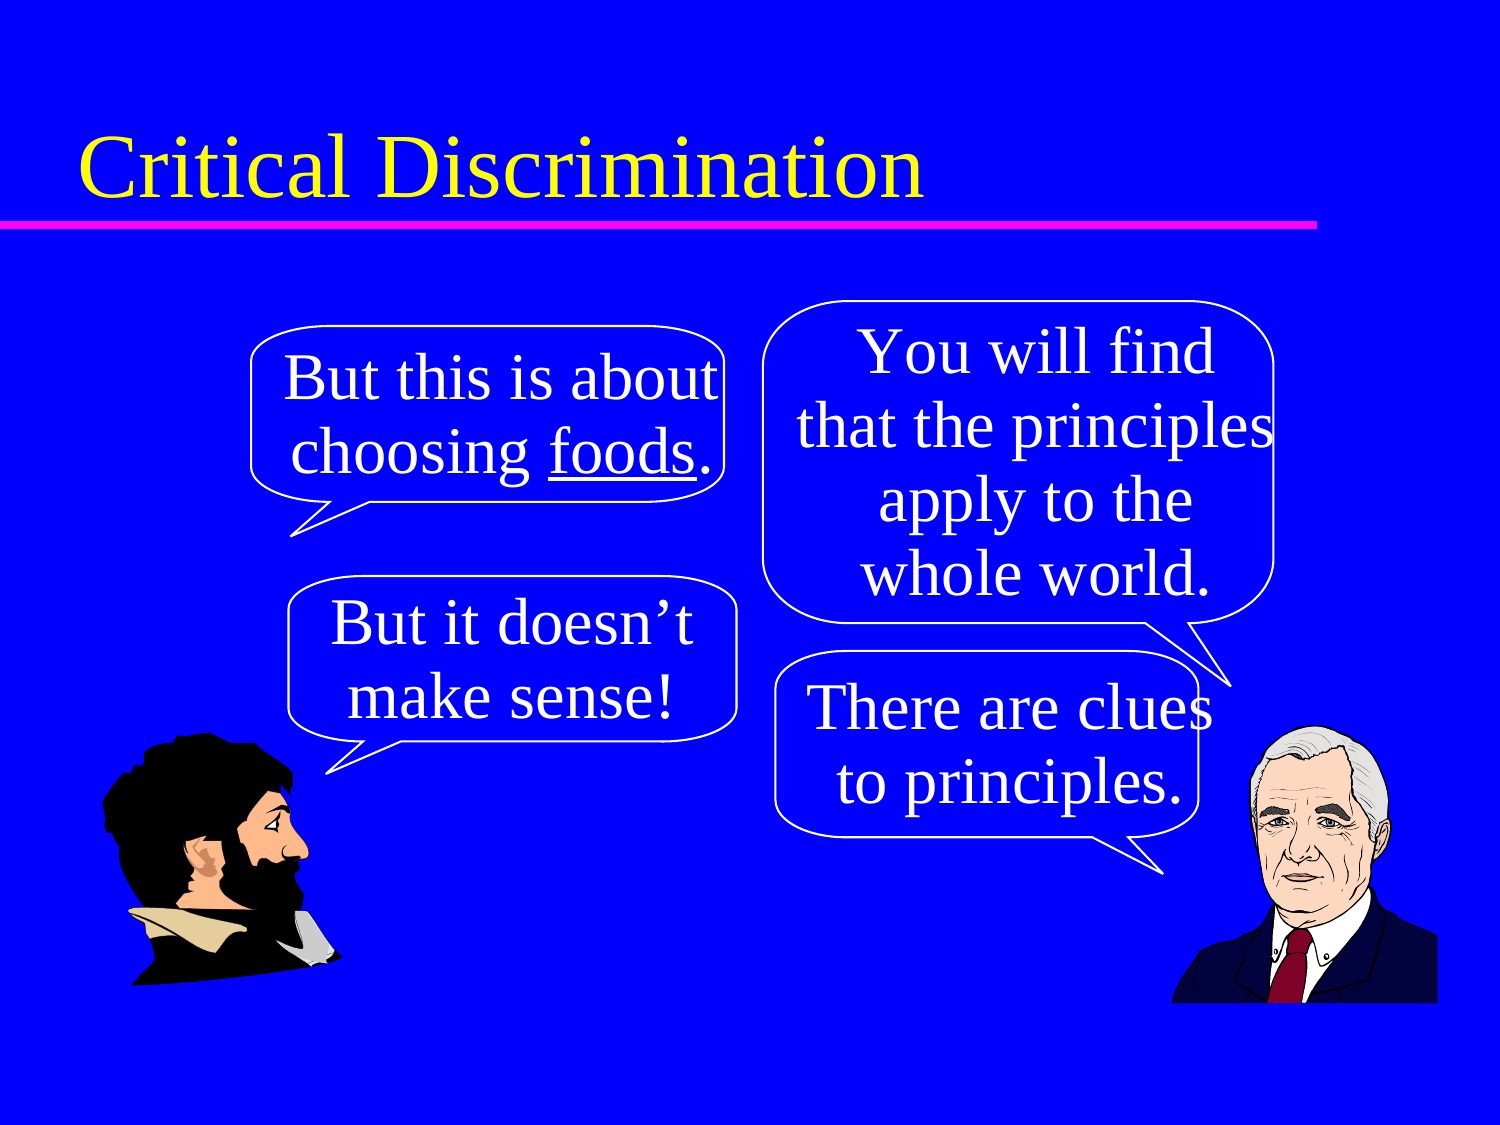

# Critical Discrimination
You will find
that the principles
apply to the
whole world.
But this is about
choosing foods.
But it doesn’t
make sense!
There are clues
to principles.